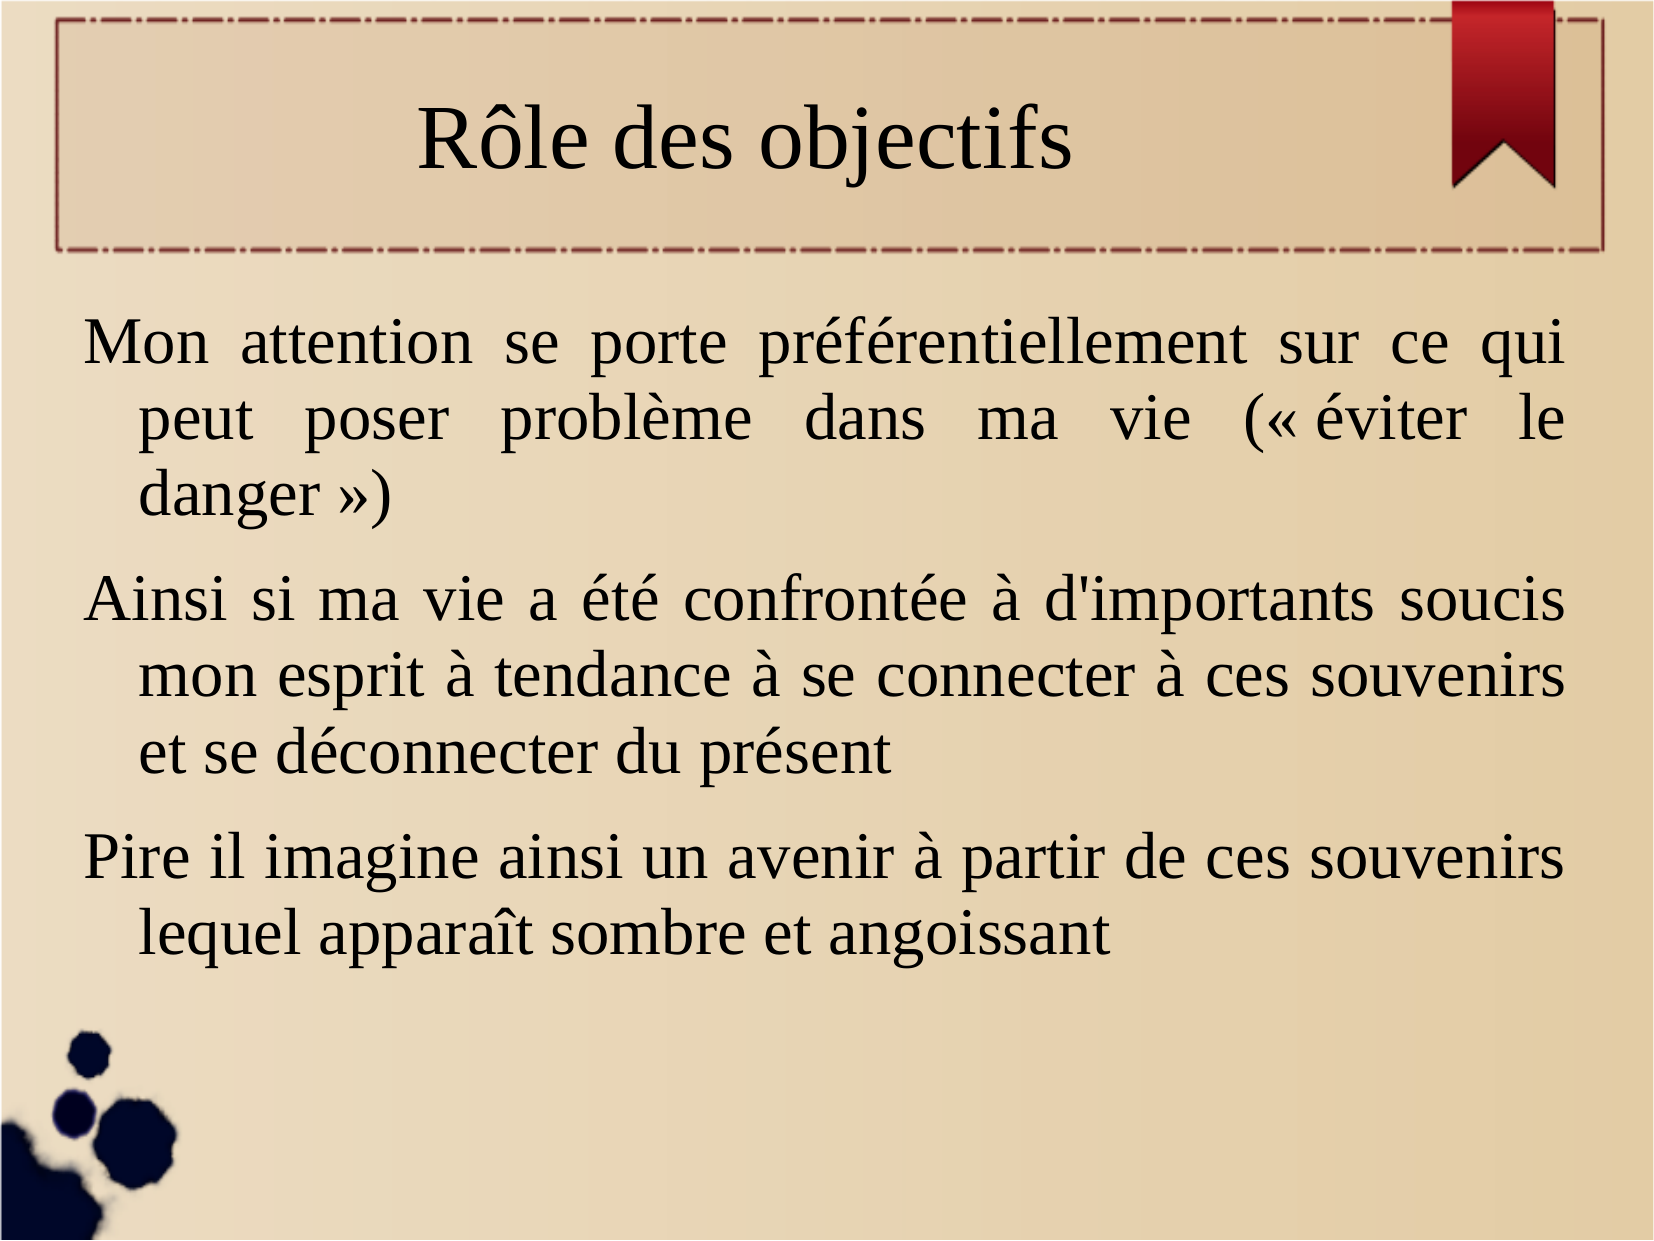

# Rôle des objectifs
Mon attention se porte préférentiellement sur ce qui peut poser problème dans ma vie (« éviter le danger »)
Ainsi si ma vie a été confrontée à d'importants soucis mon esprit à tendance à se connecter à ces souvenirs et se déconnecter du présent
Pire il imagine ainsi un avenir à partir de ces souvenirs lequel apparaît sombre et angoissant